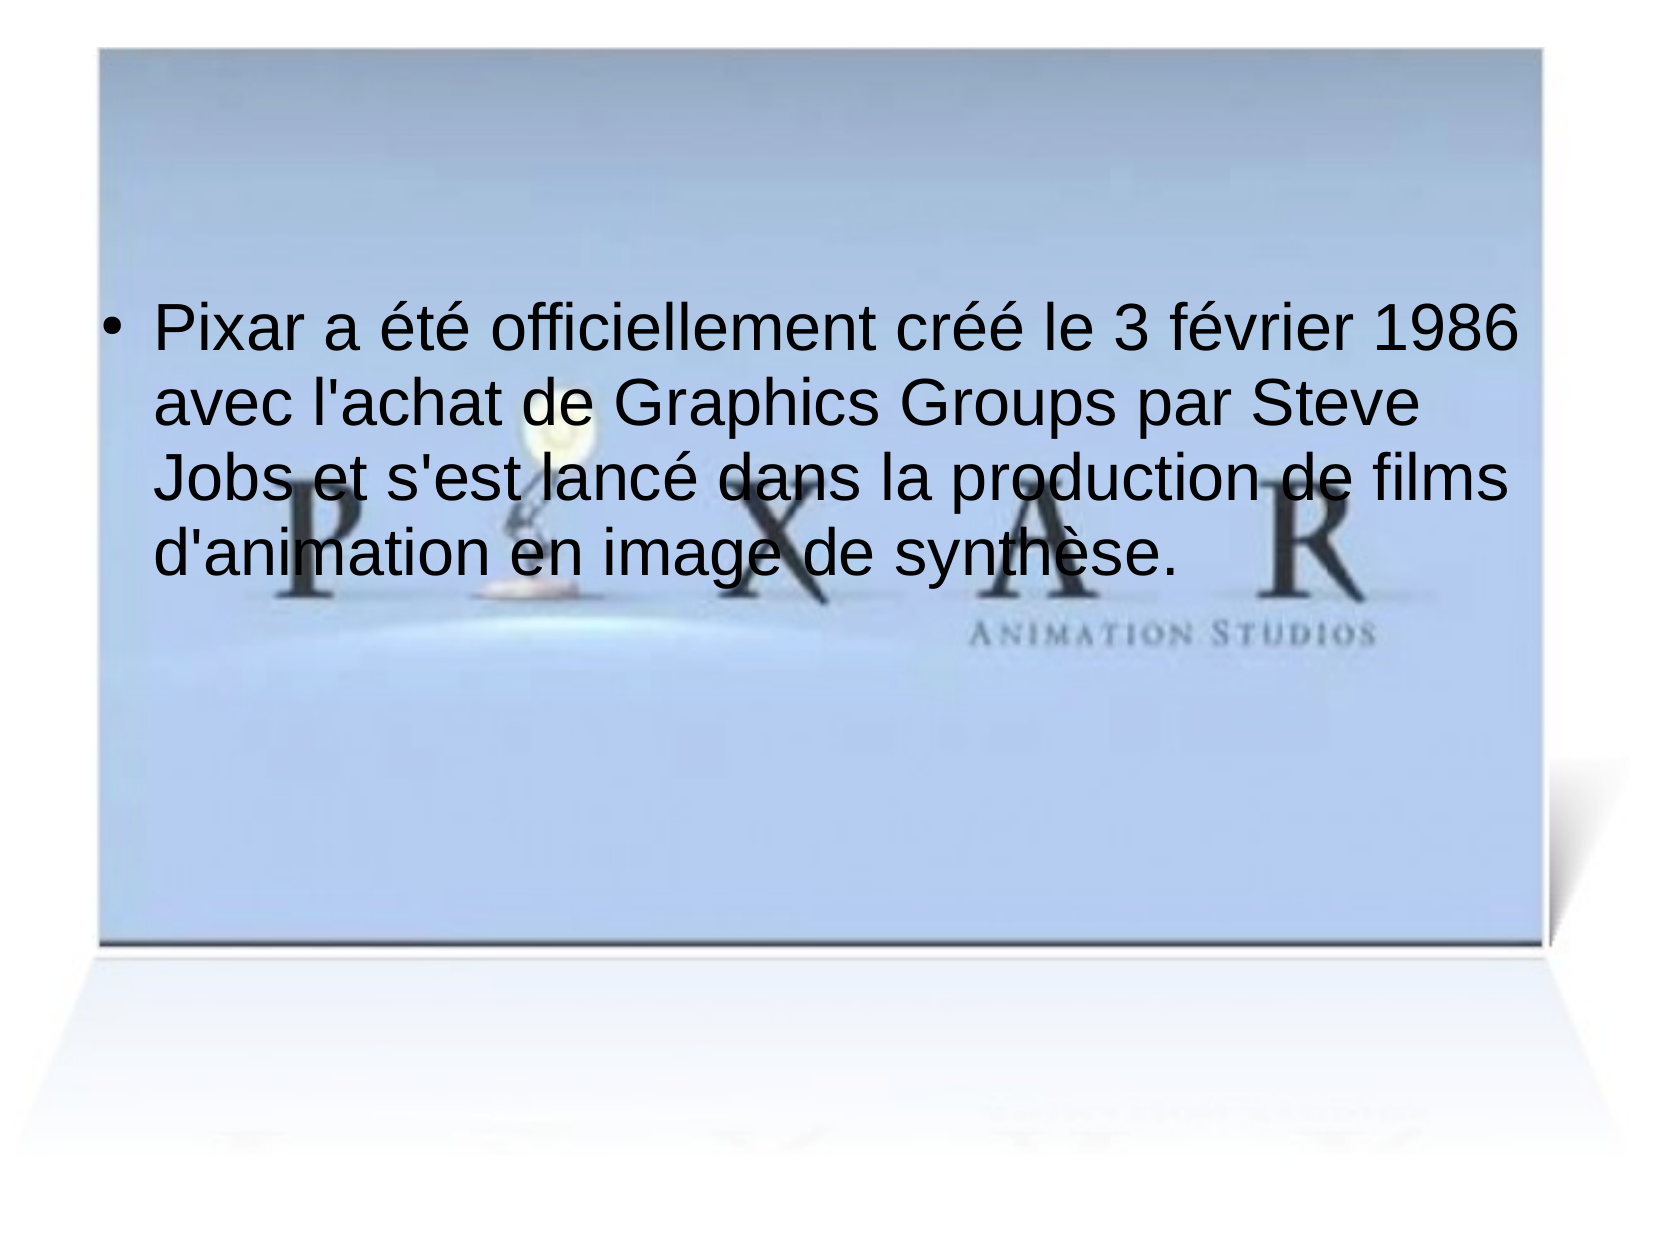

#
Pixar a été officiellement créé le 3 février 1986 avec l'achat de Graphics Groups par Steve Jobs et s'est lancé dans la production de films d'animation en image de synthèse.